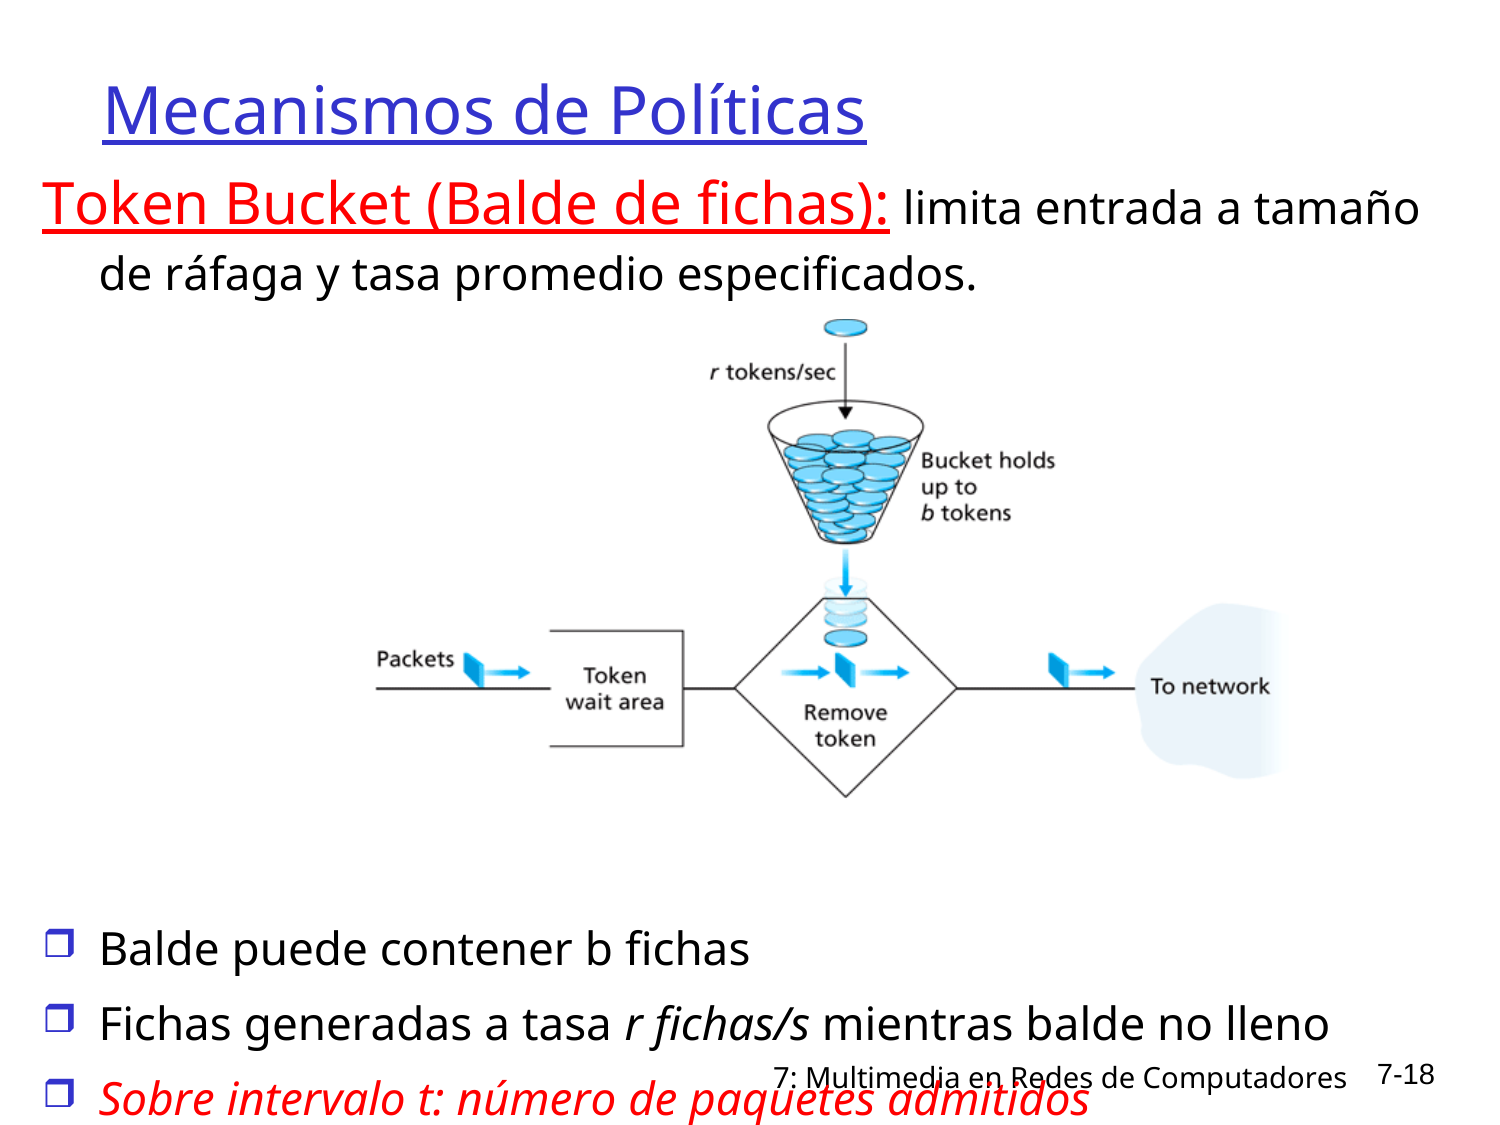

# Mecanismos de Políticas
Token Bucket (Balde de fichas): limita entrada a tamaño de ráfaga y tasa promedio especificados.
Balde puede contener b fichas
Fichas generadas a tasa r fichas/s mientras balde no lleno
Sobre intervalo t: número de paquetes admitidos
<= (r t + b).
18